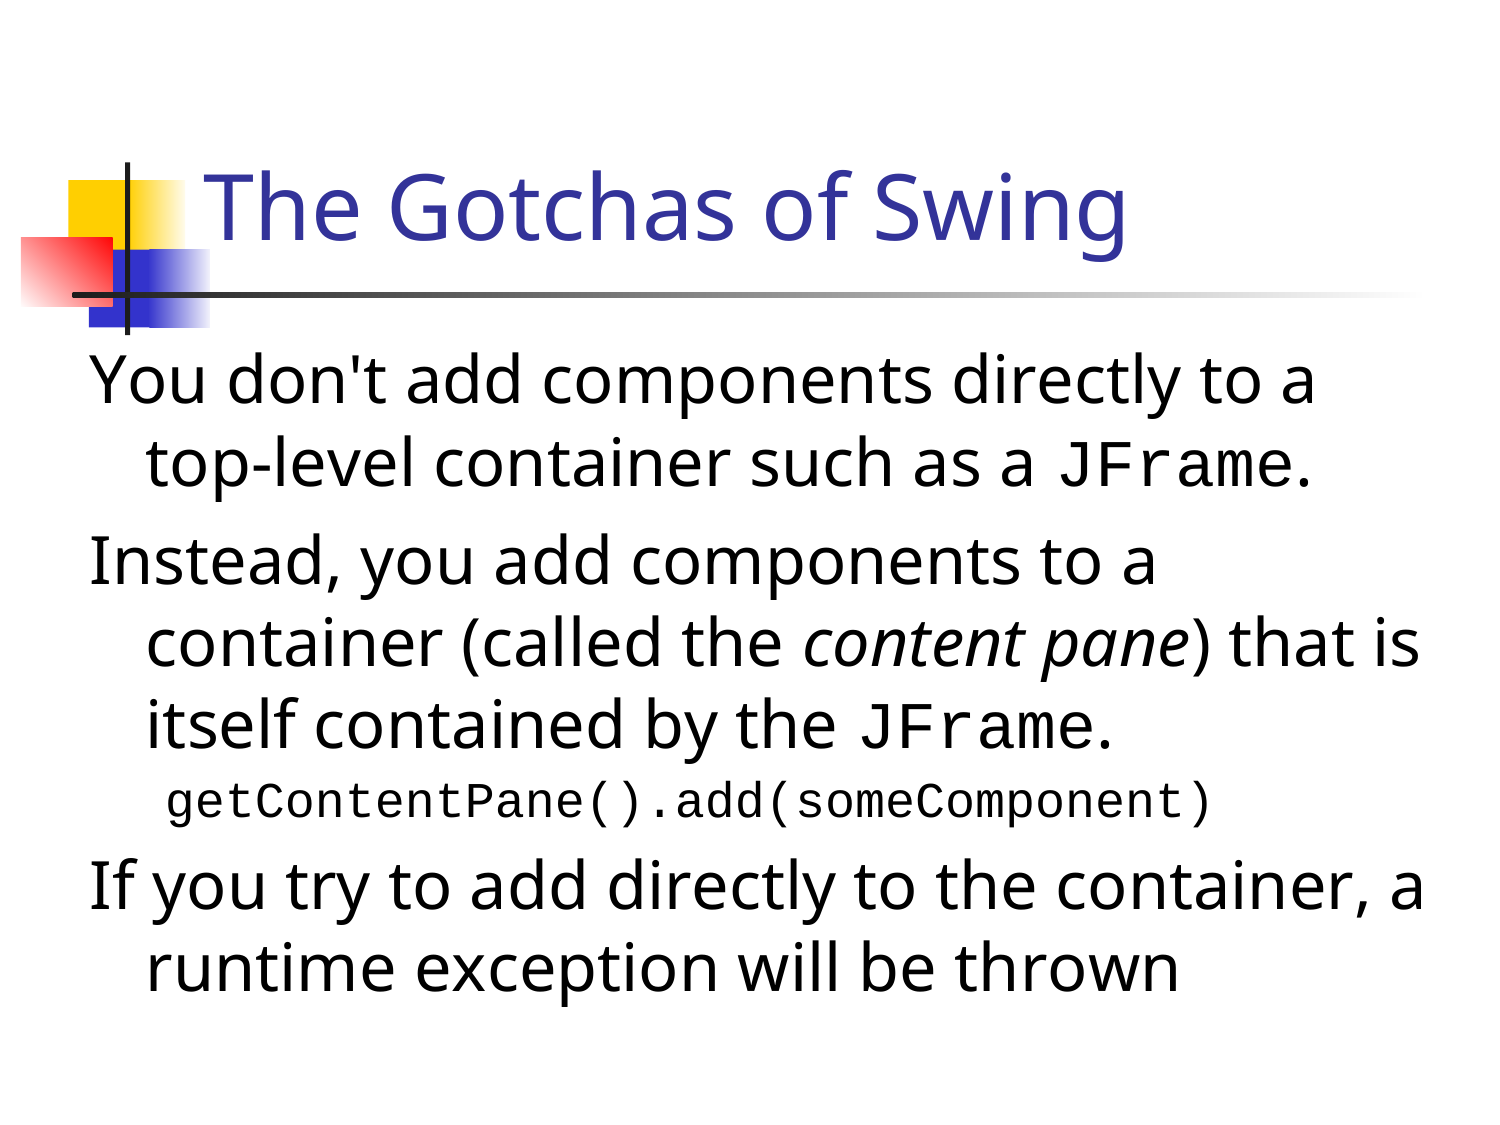

# The Gotchas of Swing
You don't add components directly to a top-level container such as a JFrame.
Instead, you add components to a container (called the content pane) that is itself contained by the JFrame.
getContentPane().add(someComponent)
If you try to add directly to the container, a runtime exception will be thrown